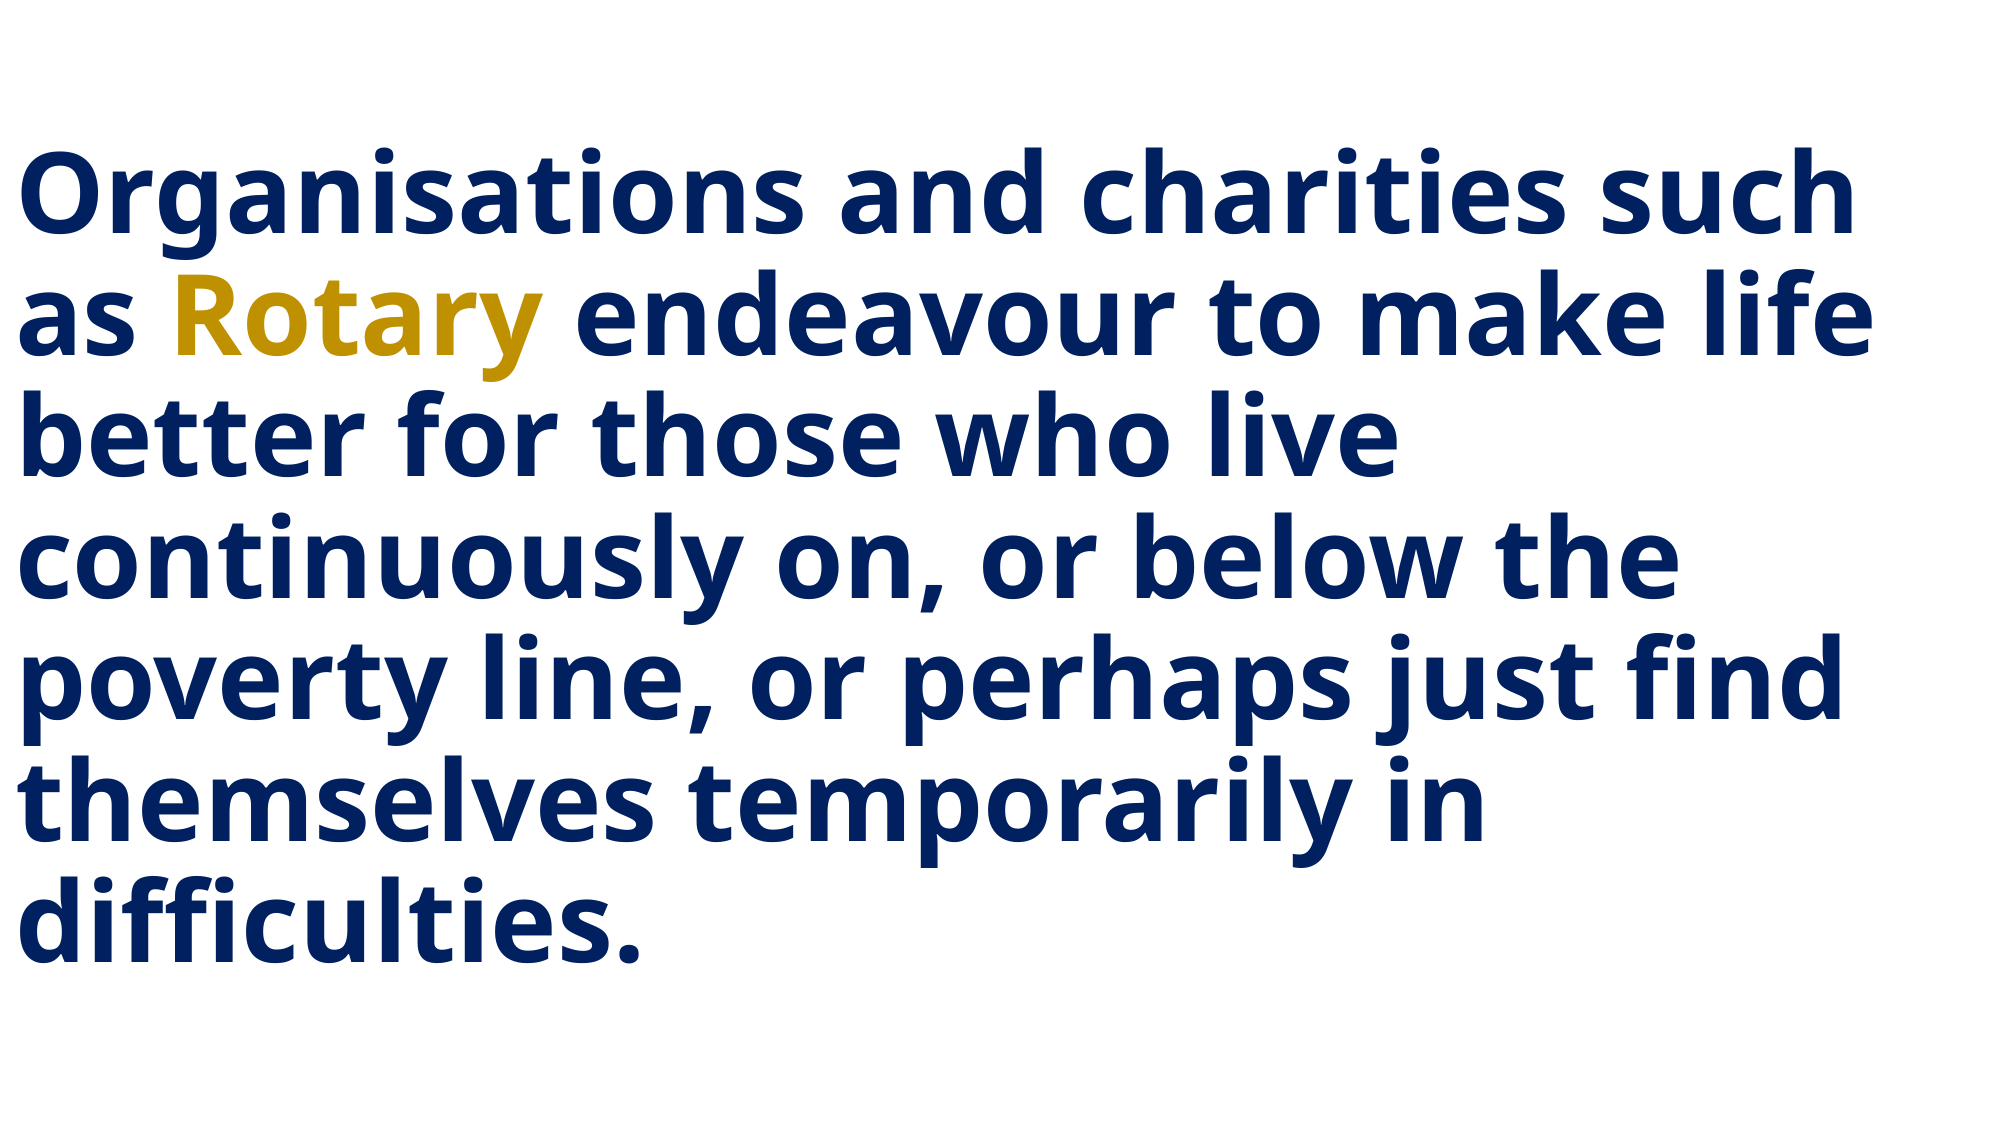

# Organisations and charities such as Rotary endeavour to make life better for those who live continuously on, or below the poverty line, or perhaps just find themselves temporarily in difficulties.